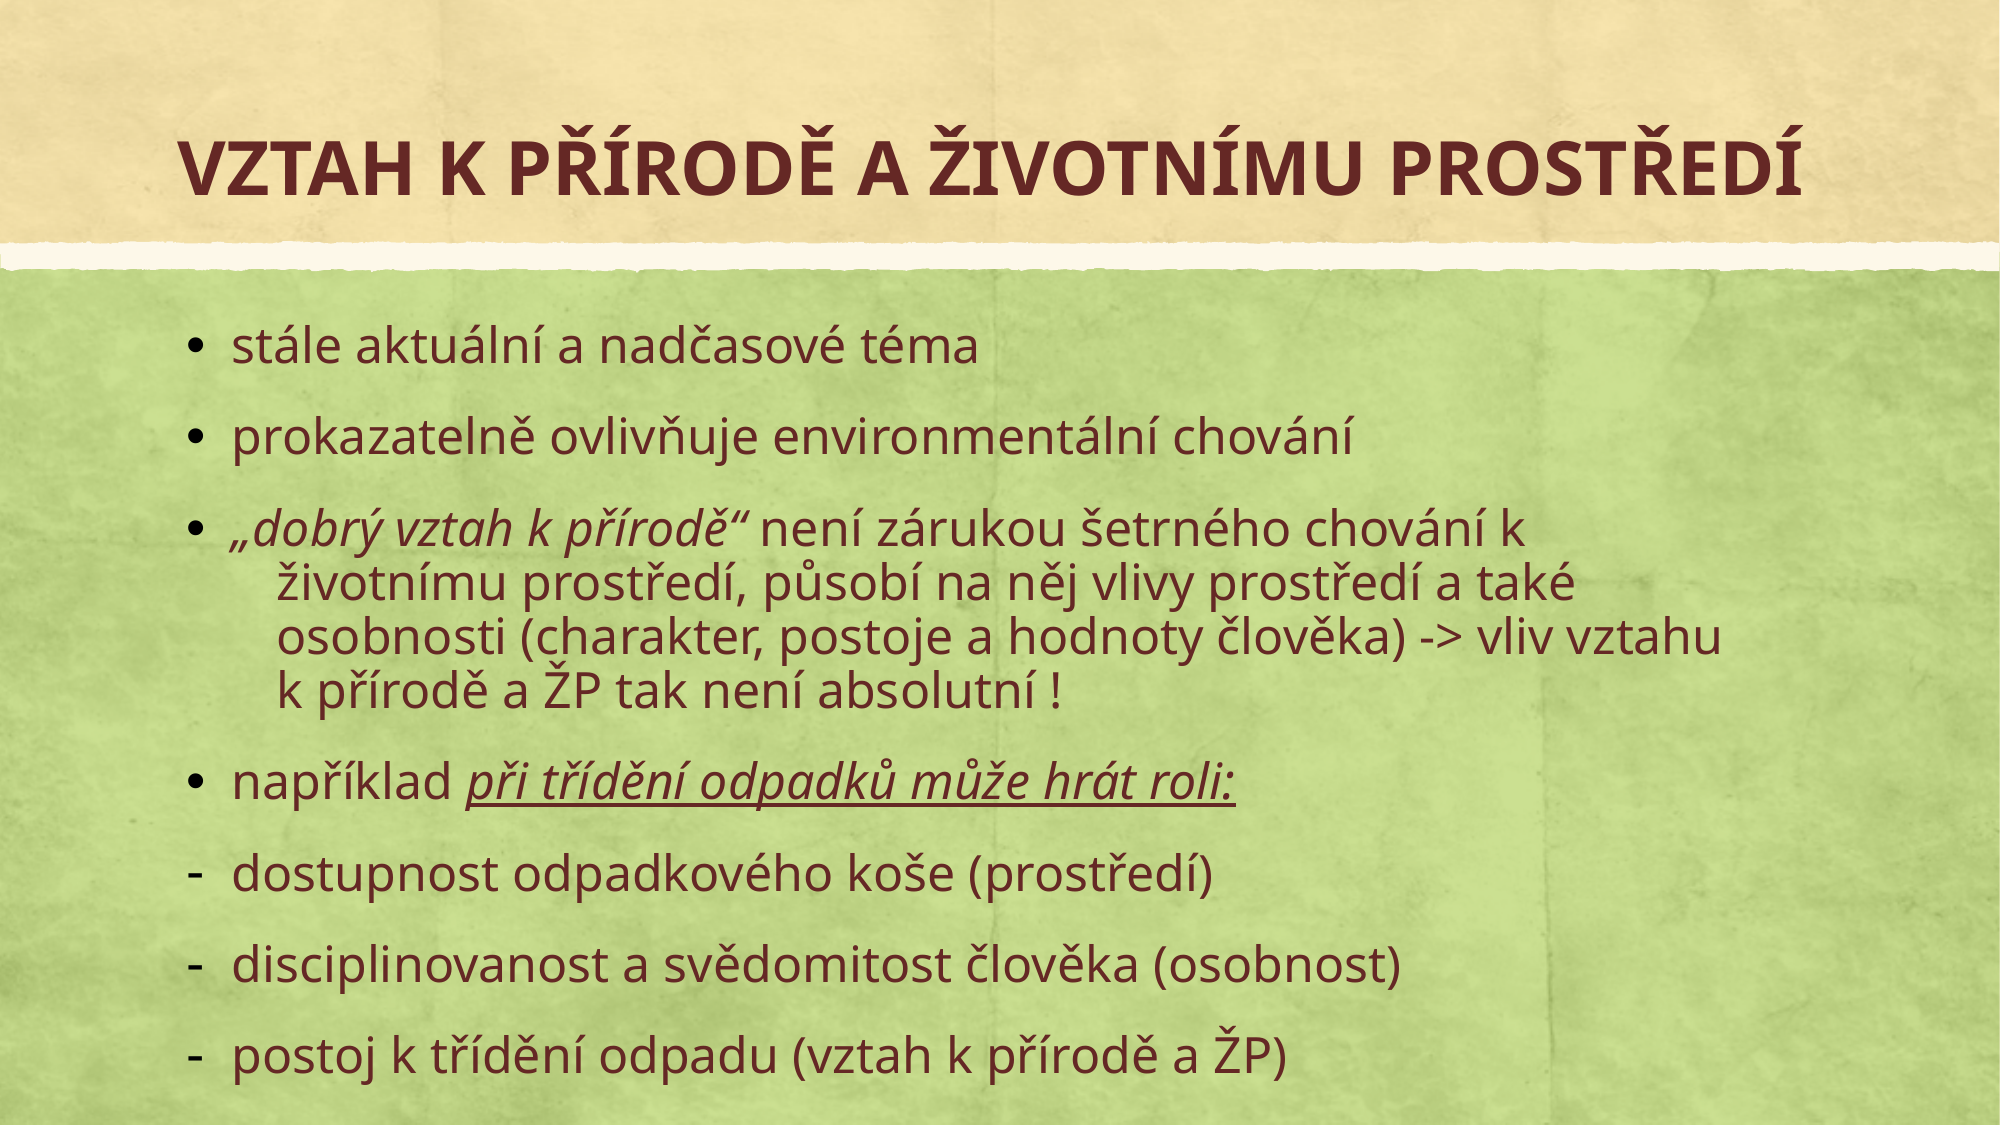

# VZTAH K PŘÍRODĚ A ŽIVOTNÍMU PROSTŘEDÍ
stále aktuální a nadčasové téma
prokazatelně ovlivňuje environmentální chování
„dobrý vztah k přírodě“ není zárukou šetrného chování k životnímu prostředí, působí na něj vlivy prostředí a také osobnosti (charakter, postoje a hodnoty člověka) -> vliv vztahu k přírodě a ŽP tak není absolutní !
například při třídění odpadků může hrát roli:
dostupnost odpadkového koše (prostředí)
disciplinovanost a svědomitost člověka (osobnost)
postoj k třídění odpadu (vztah k přírodě a ŽP)